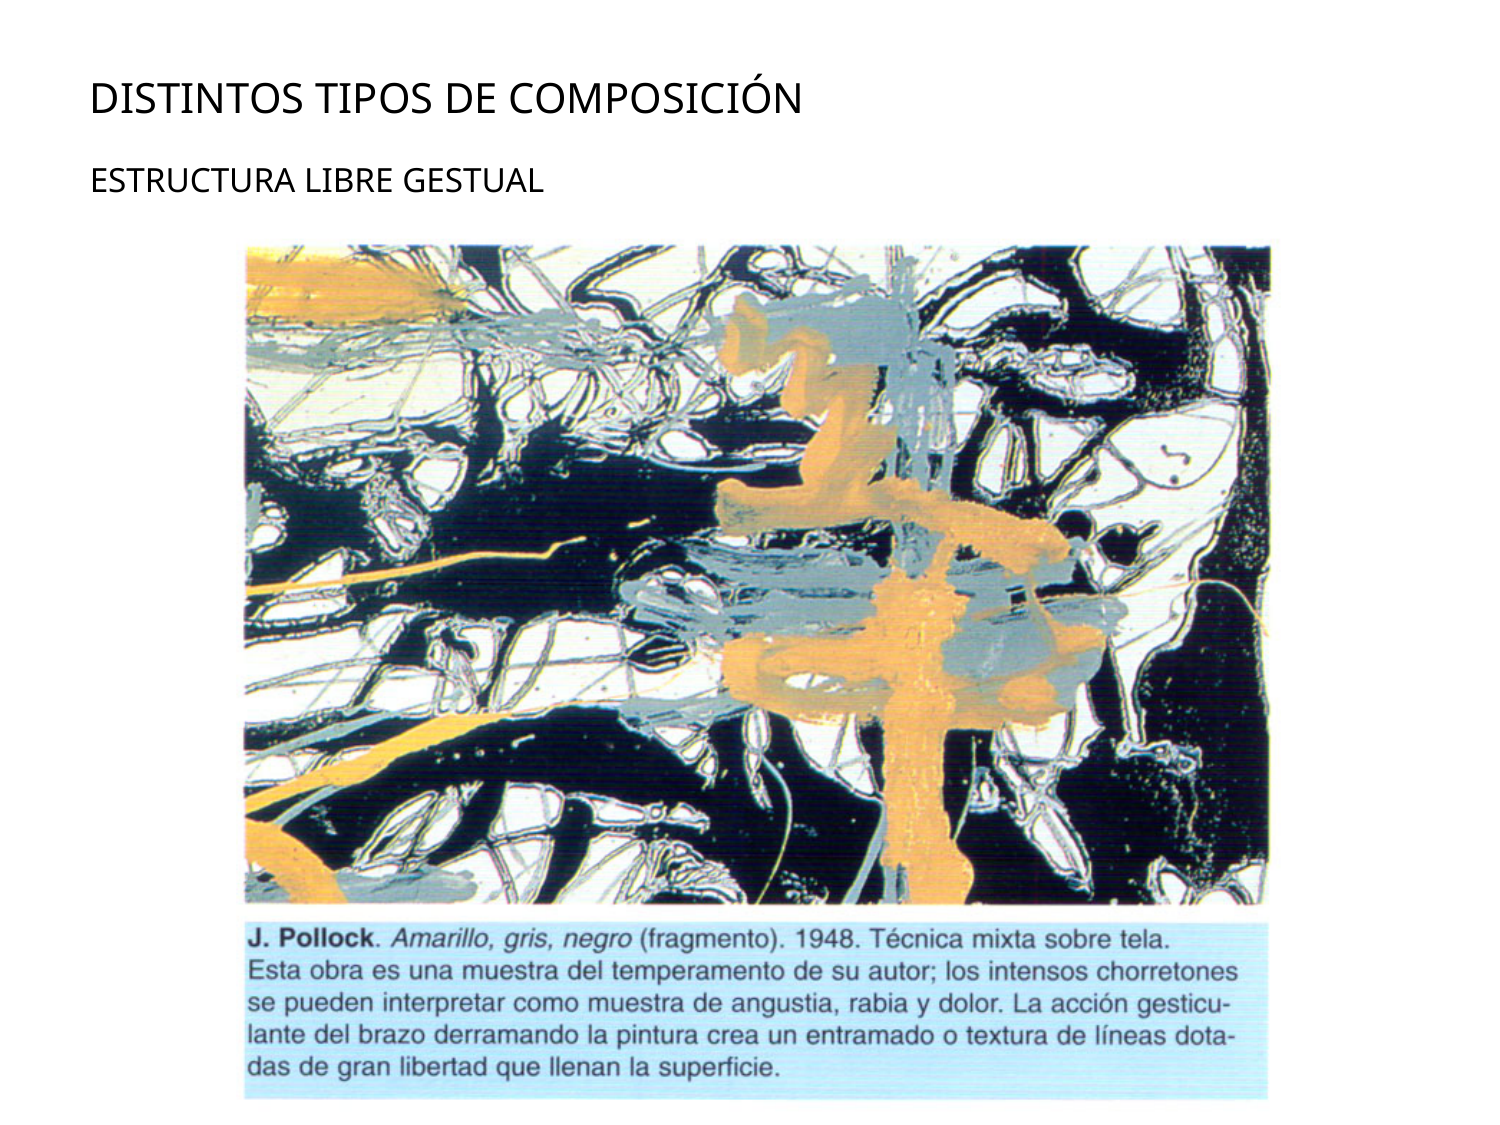

DISTINTOS TIPOS DE COMPOSICIÓN
ESTRUCTURA LIBRE GESTUAL